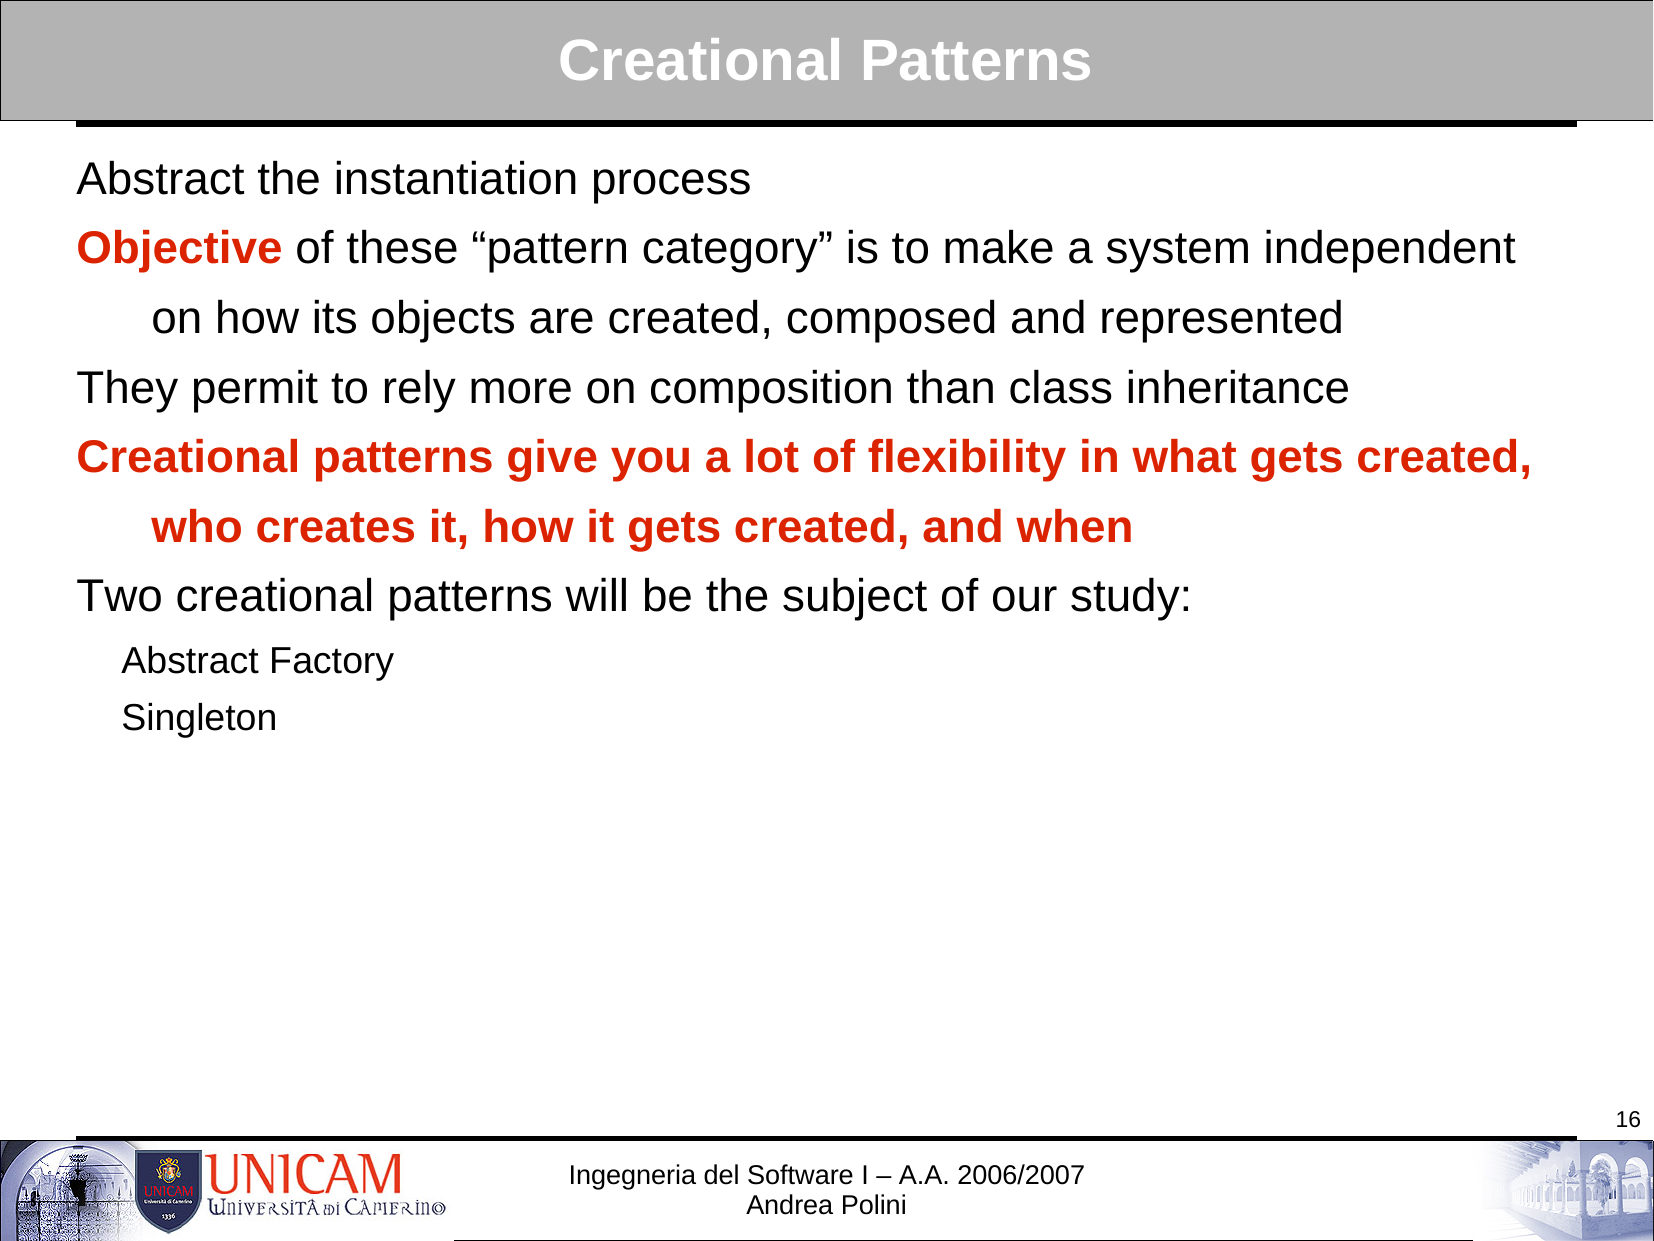

# Creational Patterns
Abstract the instantiation process
Objective of these “pattern category” is to make a system independent on how its objects are created, composed and represented
They permit to rely more on composition than class inheritance
Creational patterns give you a lot of flexibility in what gets created, who creates it, how it gets created, and when
Two creational patterns will be the subject of our study:
Abstract Factory
Singleton
16